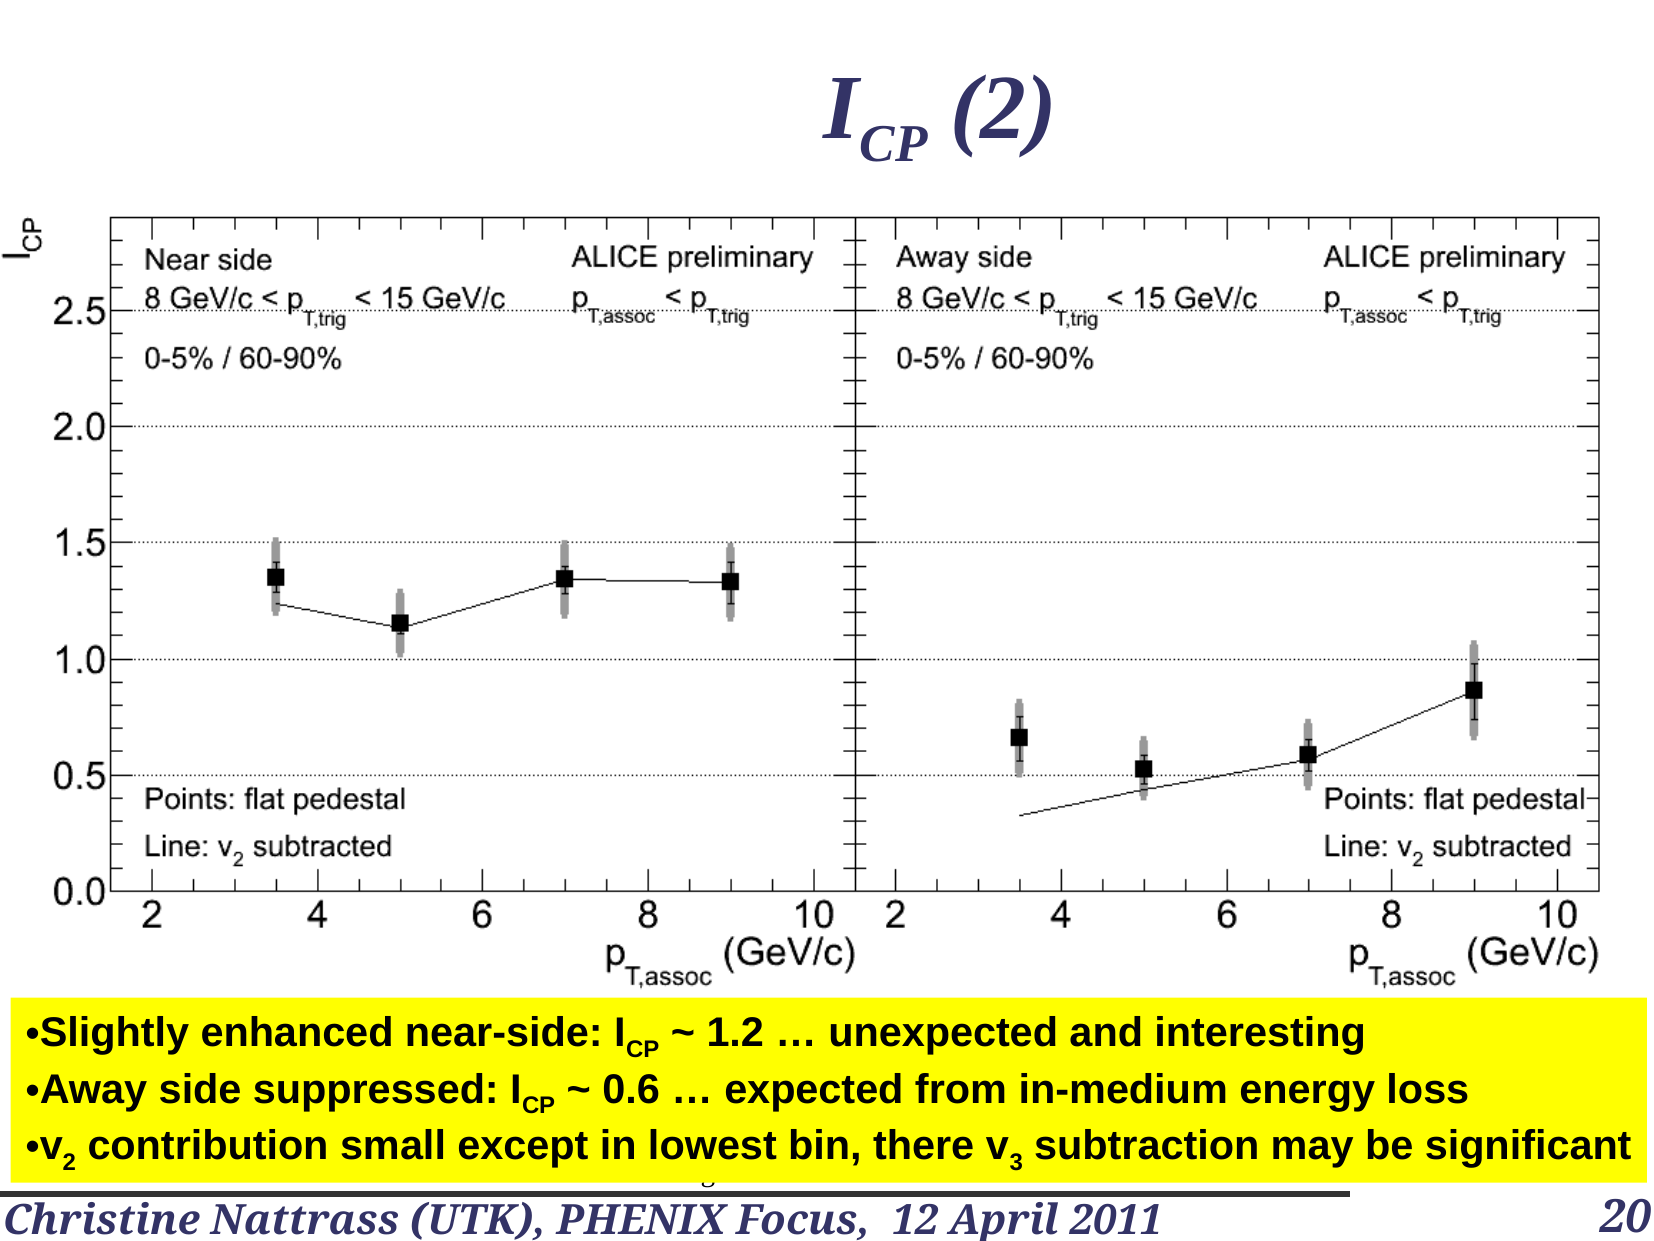

# ICP (2)
Slightly enhanced near-side: ICP ~ 1.2 … unexpected and interesting
Away side suppressed: ICP ~ 0.6 … expected from in-medium energy loss
v2 contribution small except in lowest bin, there v3 subtraction may be significant
Measurement of ICP and IAA - Jan Fiete Grosse-Oetringhaus
20